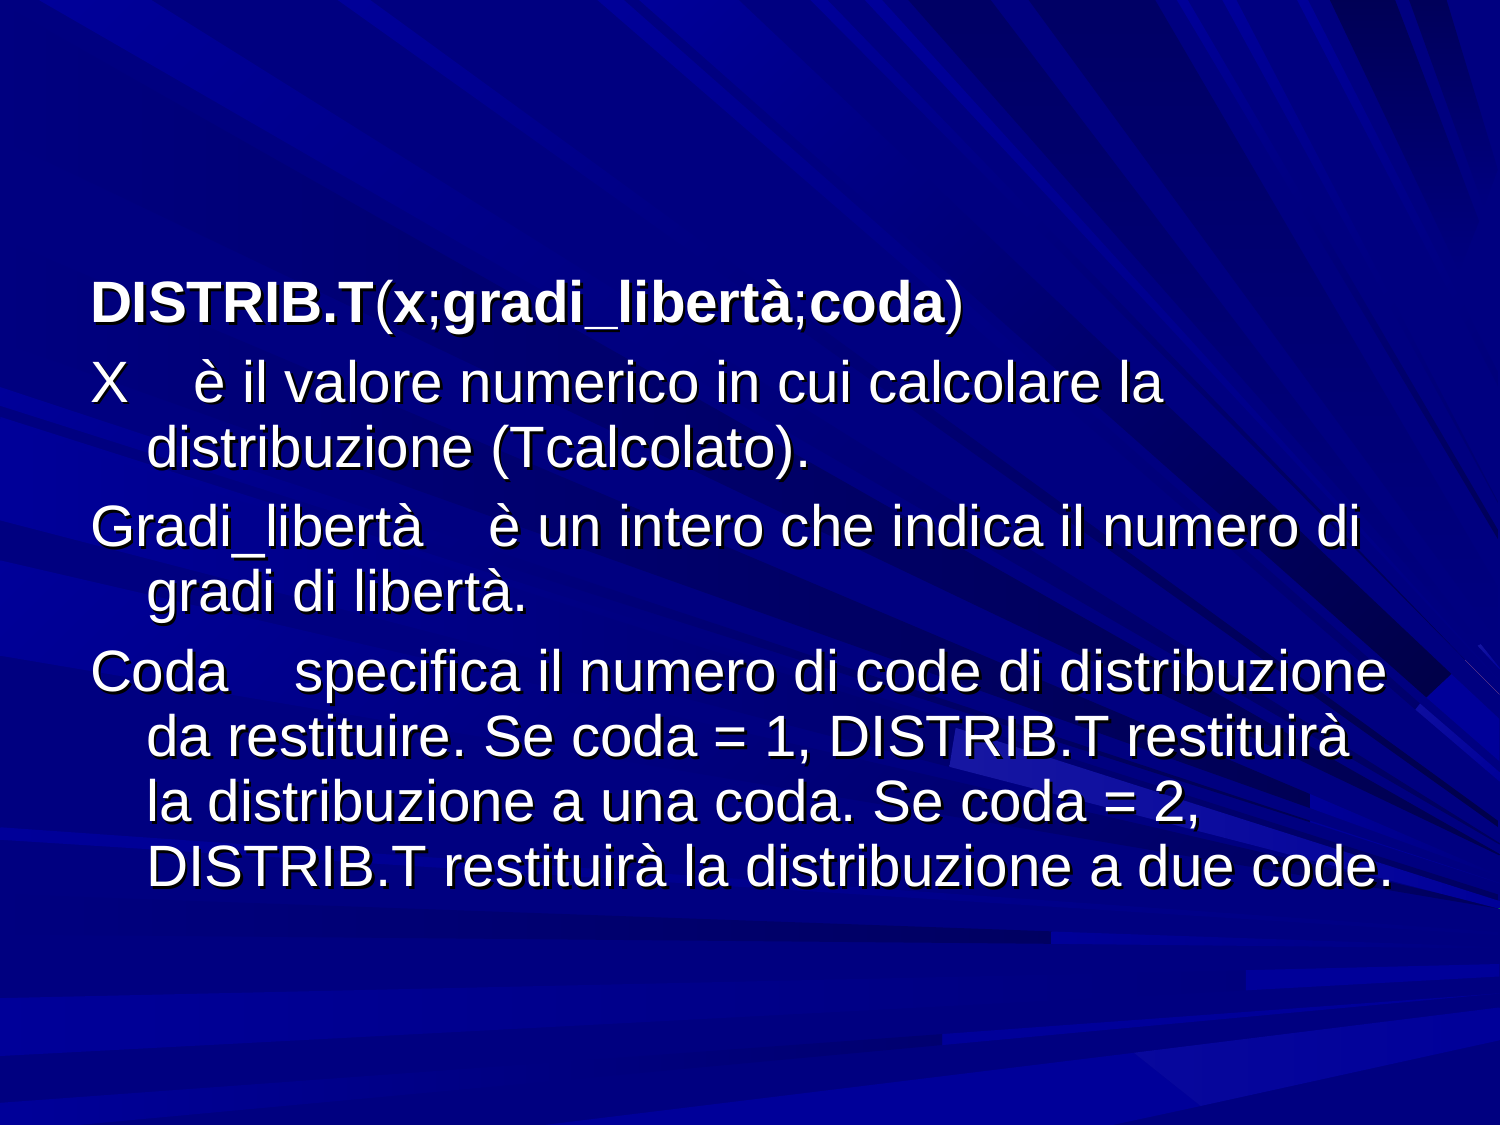

#
DISTRIB.T(x;gradi_libertà;coda)
X    è il valore numerico in cui calcolare la distribuzione (Tcalcolato).
Gradi_libertà    è un intero che indica il numero di gradi di libertà.
Coda    specifica il numero di code di distribuzione da restituire. Se coda = 1, DISTRIB.T restituirà la distribuzione a una coda. Se coda = 2, DISTRIB.T restituirà la distribuzione a due code.